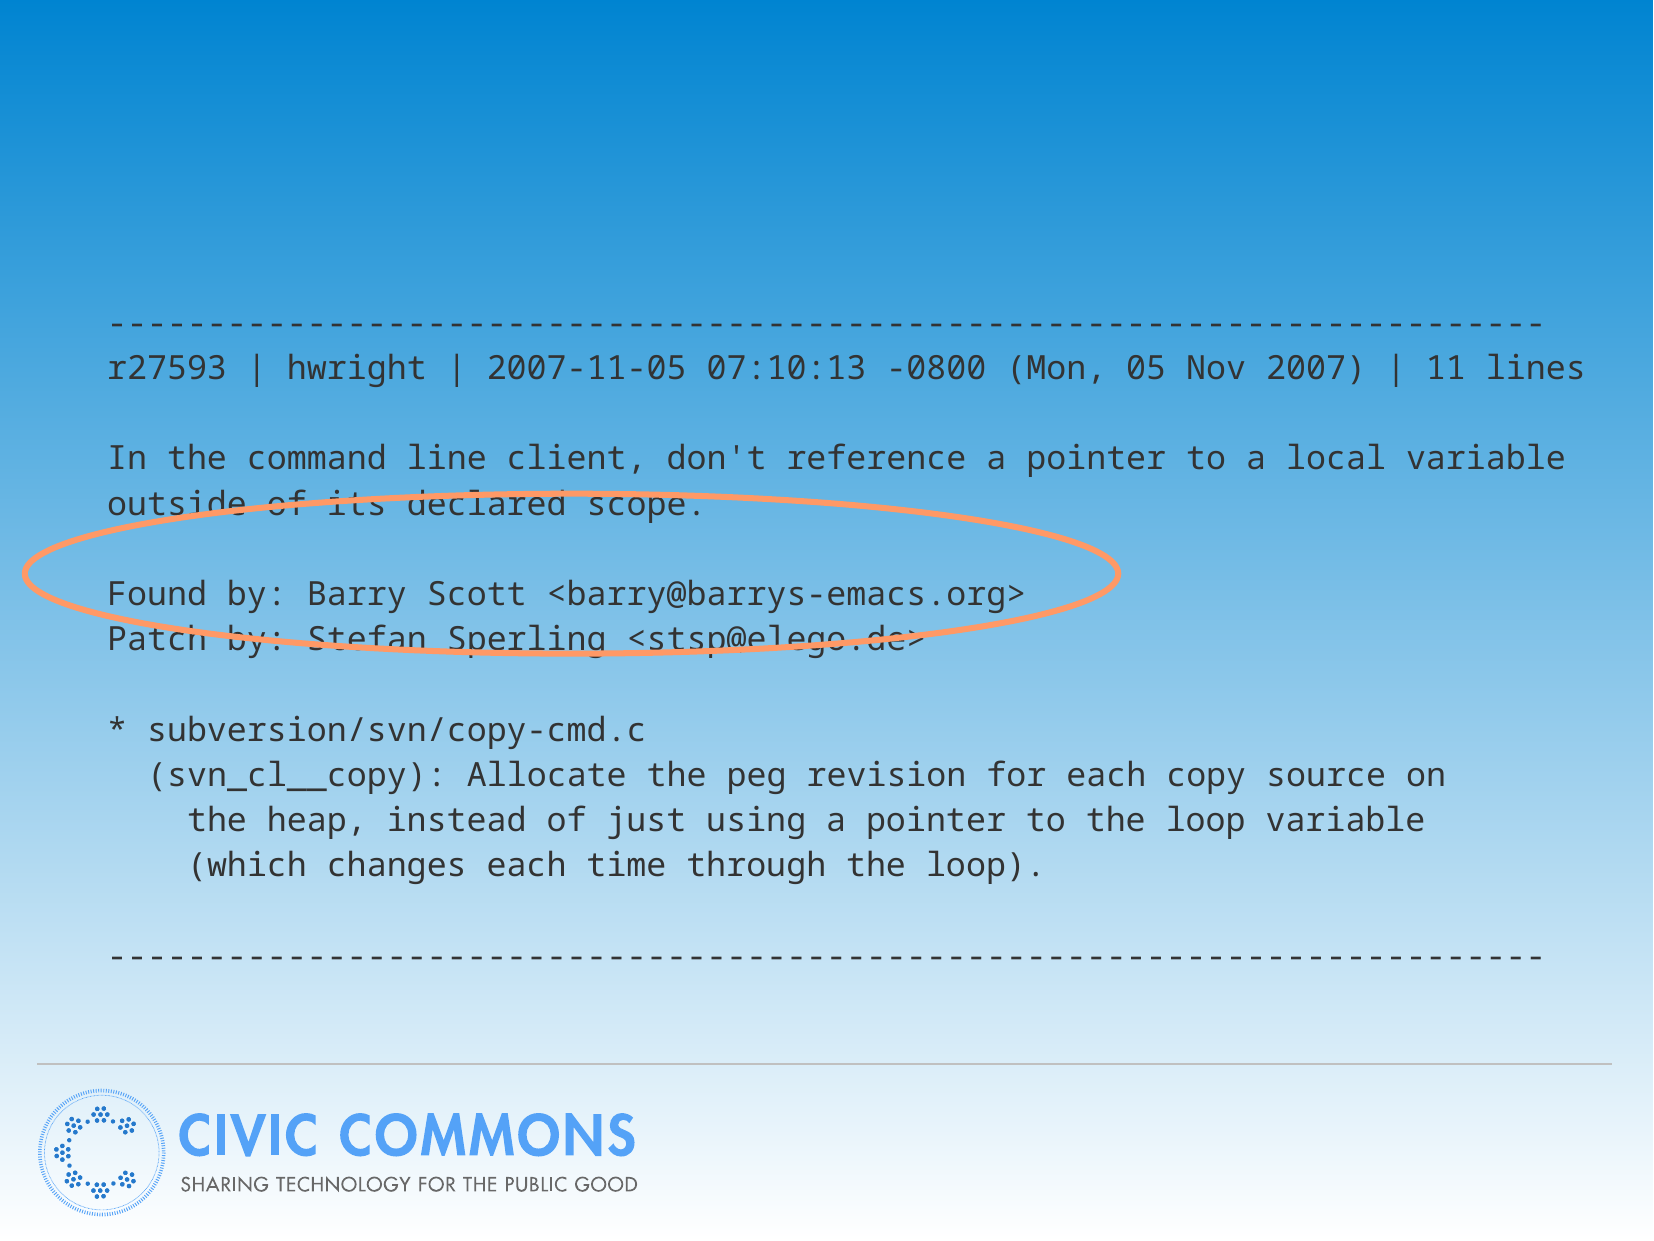

------------------------------------------------------------------------
r27593 | hwright | 2007-11-05 07:10:13 -0800 (Mon, 05 Nov 2007) | 11 lines
In the command line client, don't reference a pointer to a local variable
outside of its declared scope.
Found by: Barry Scott <barry@barrys-emacs.org>
Patch by: Stefan Sperling <stsp@elego.de>
* subversion/svn/copy-cmd.c
 (svn_cl__copy): Allocate the peg revision for each copy source on
 the heap, instead of just using a pointer to the loop variable
 (which changes each time through the loop).
------------------------------------------------------------------------